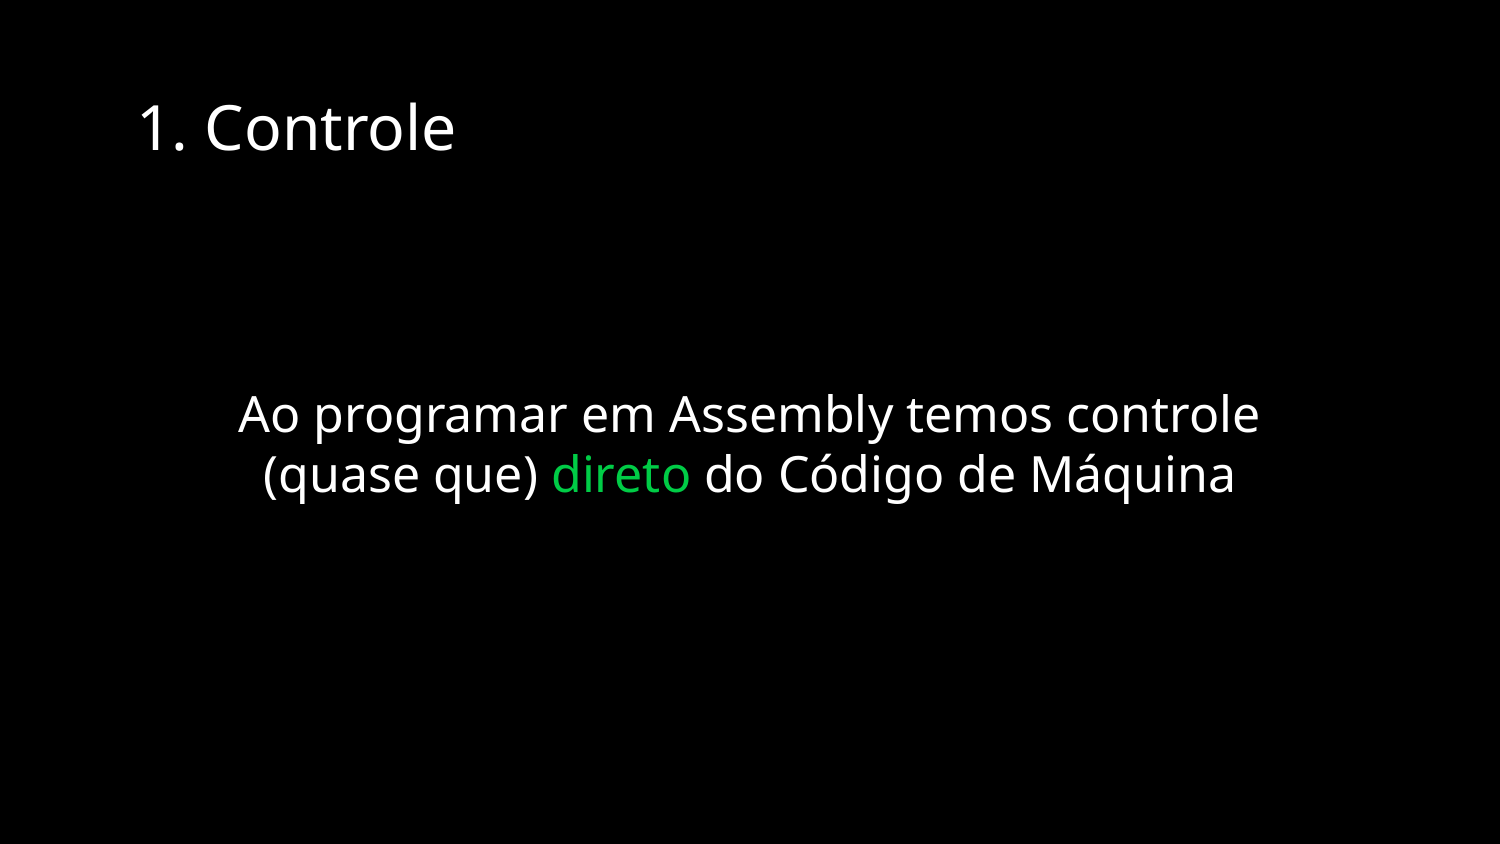

1. Controle
# Ao programar em Assembly temos controle (quase que) direto do Código de Máquina